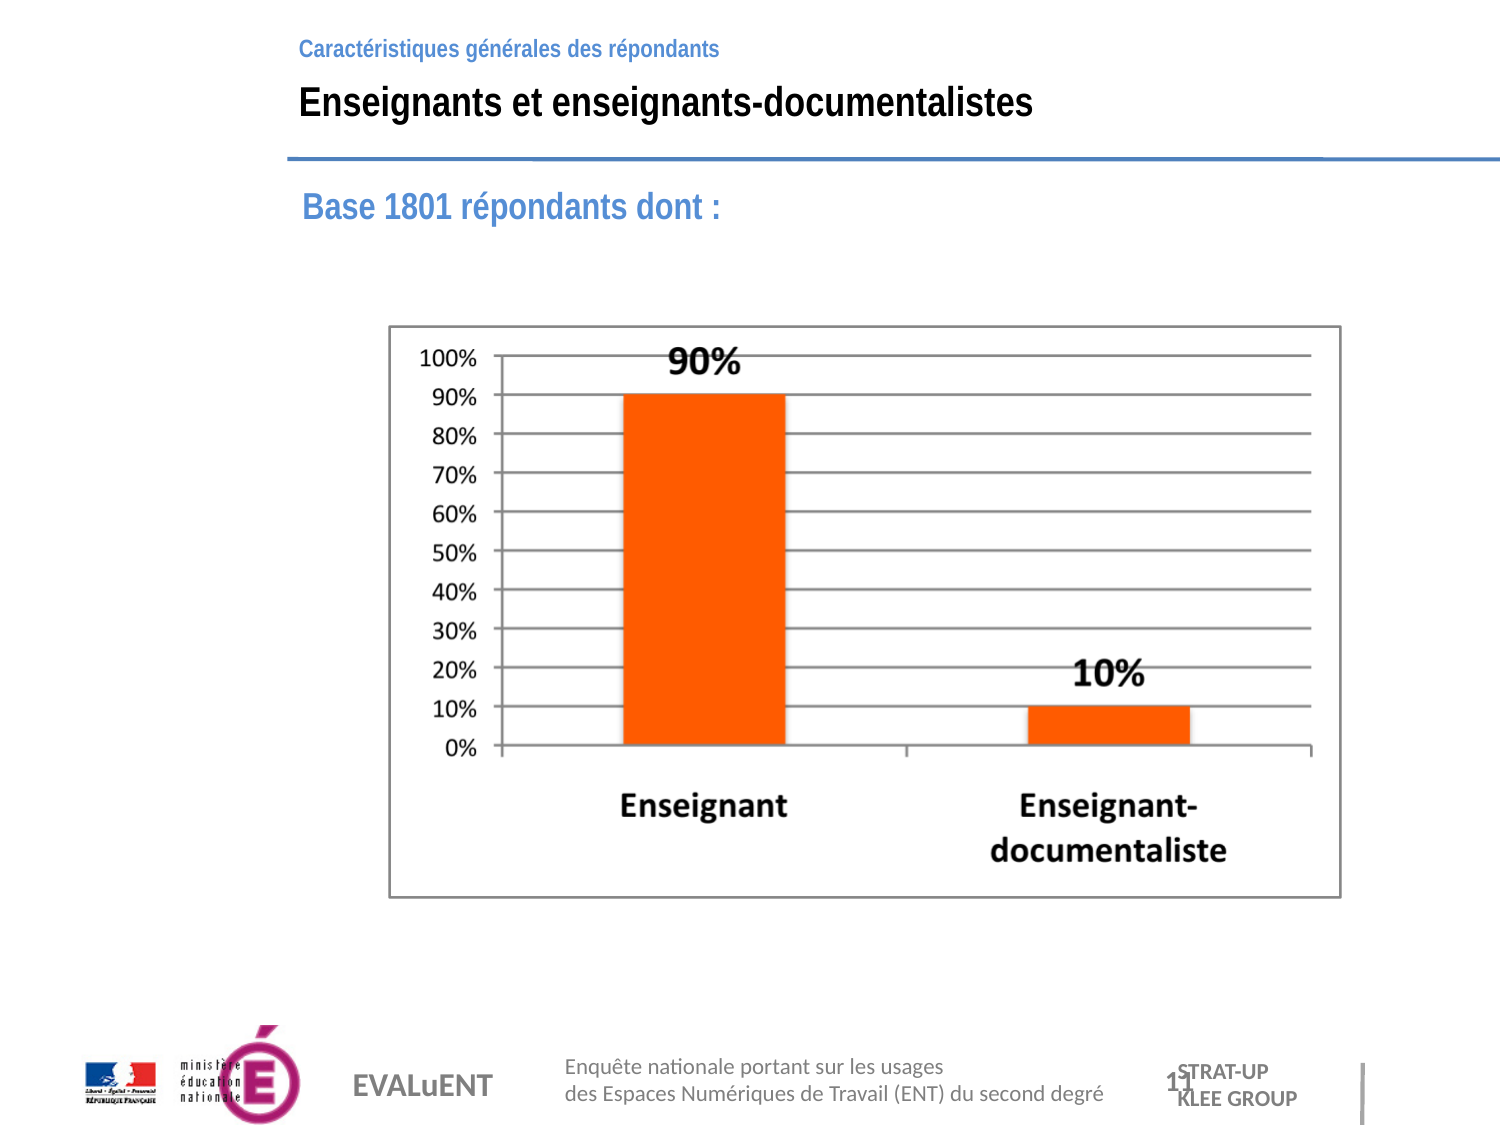

Caractéristiques générales des répondants
Enseignants et enseignants-documentalistes
Base 1801 répondants dont :